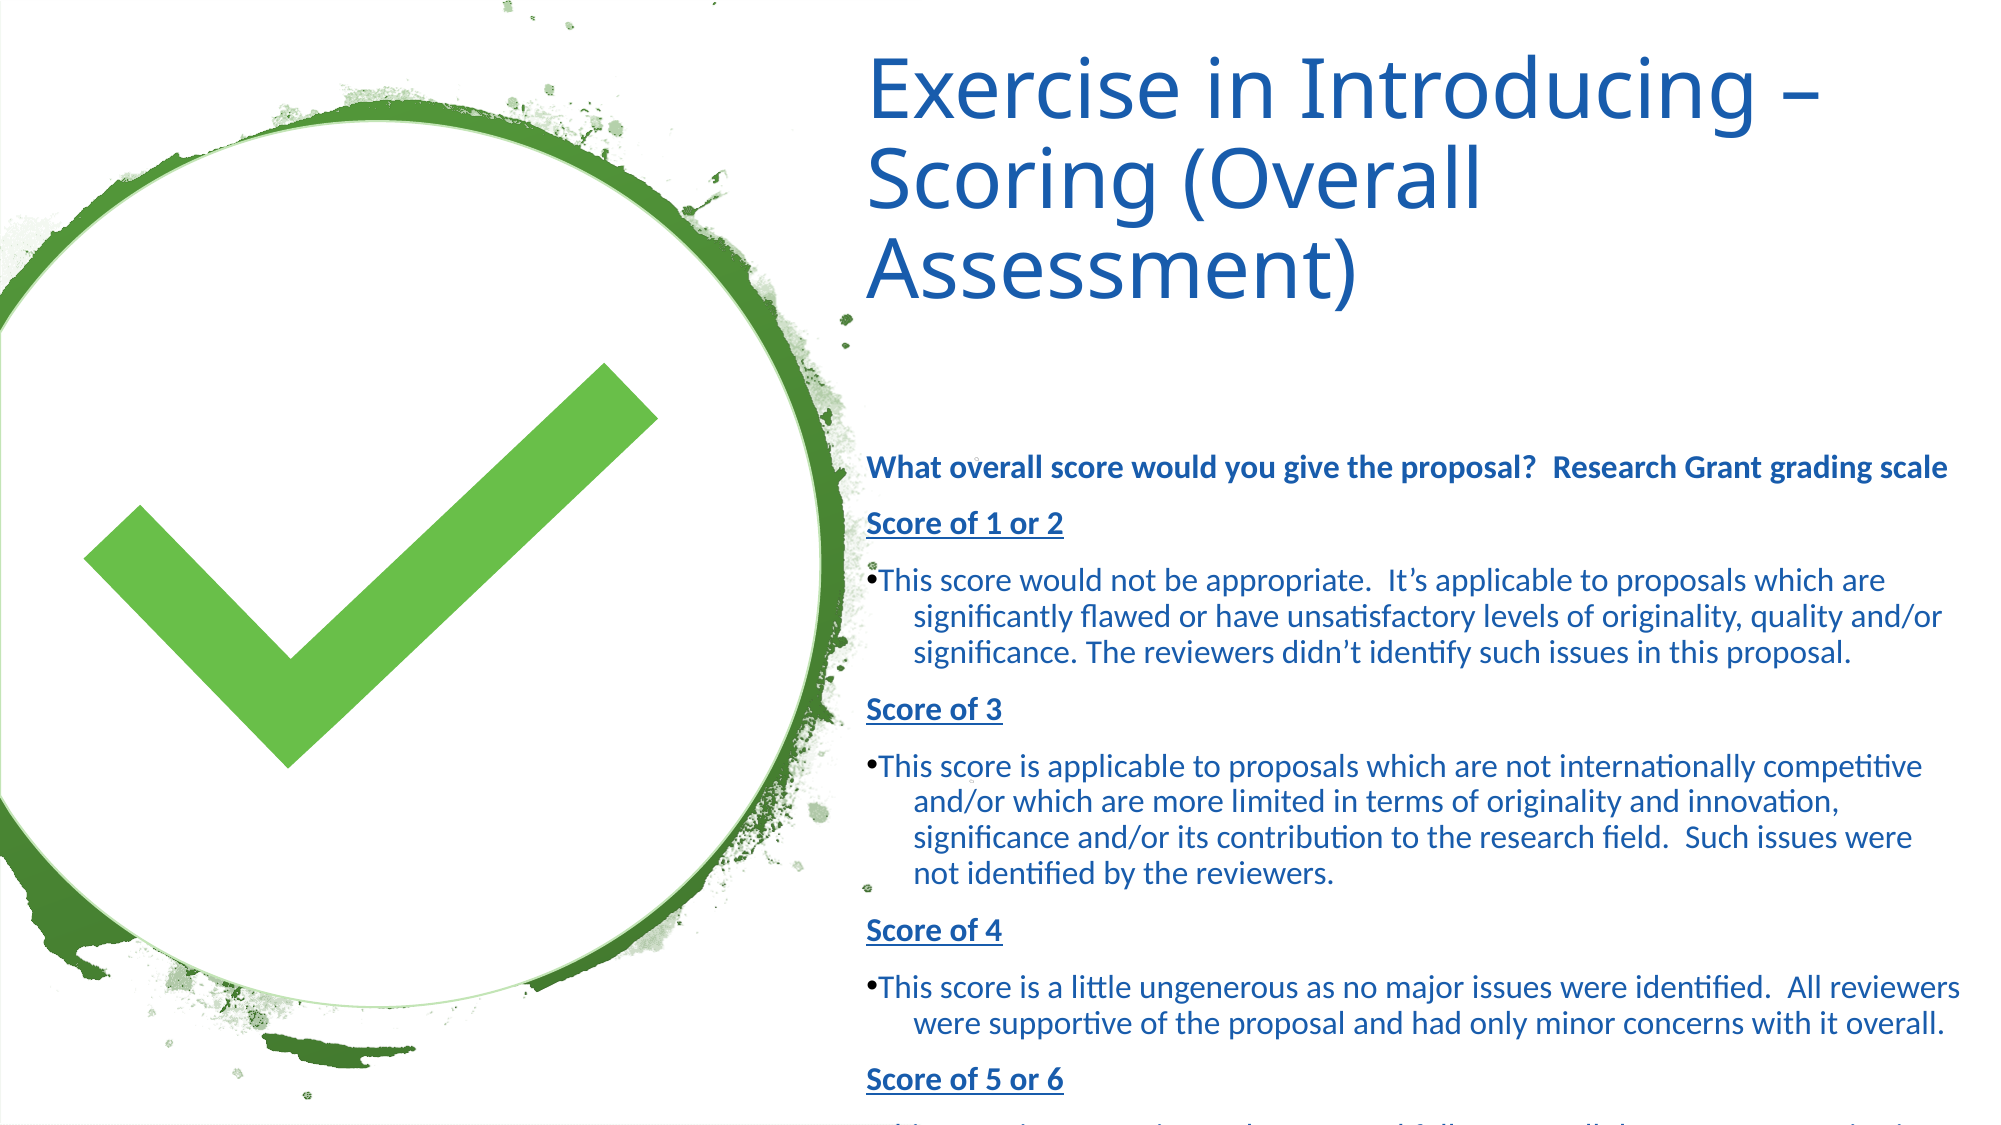

Exercise in Introducing – Scoring (Overall Assessment)
What overall score would you give the proposal? Research Grant grading scale
Score of 1 or 2
This score would not be appropriate. It’s applicable to proposals which are significantly flawed or have unsatisfactory levels of originality, quality and/or significance. The reviewers didn’t identify such issues in this proposal.
Score of 3
This score is applicable to proposals which are not internationally competitive and/or which are more limited in terms of originality and innovation, significance and/or its contribution to the research field. Such issues were not identified by the reviewers.
Score of 4
This score is a little ungenerous as no major issues were identified. All reviewers were supportive of the proposal and had only minor concerns with it overall.
Score of 5 or 6
This score is appropriate. The proposal fully meets all the assessment criteria for the scheme. It provided full and consistent evidence and justification and all reviewers were in agreement that it should be funded.